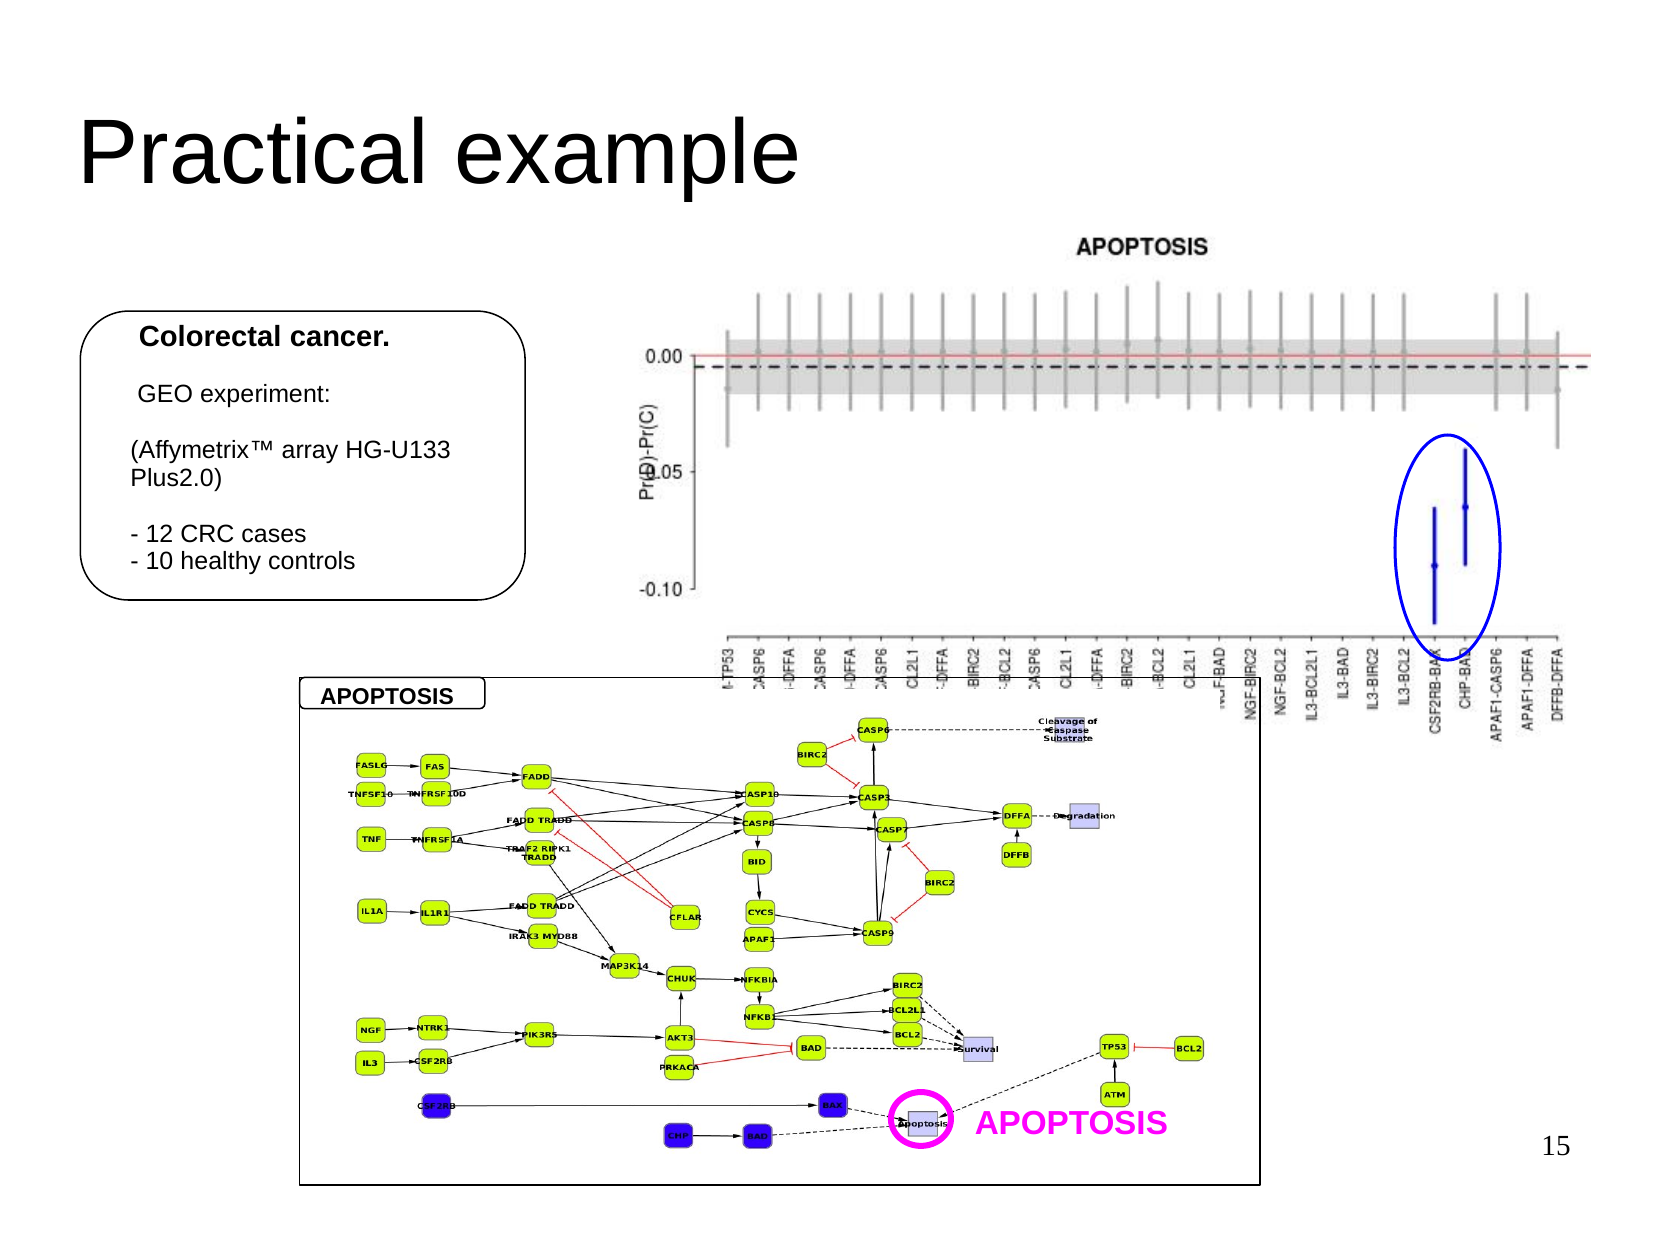

Practical example
 Colorectal cancer.
 GEO experiment:
(Affymetrix™ array HG-U133 Plus2.0)
- 12 CRC cases
- 10 healthy controls
APOPTOSIS
APOPTOSIS
15